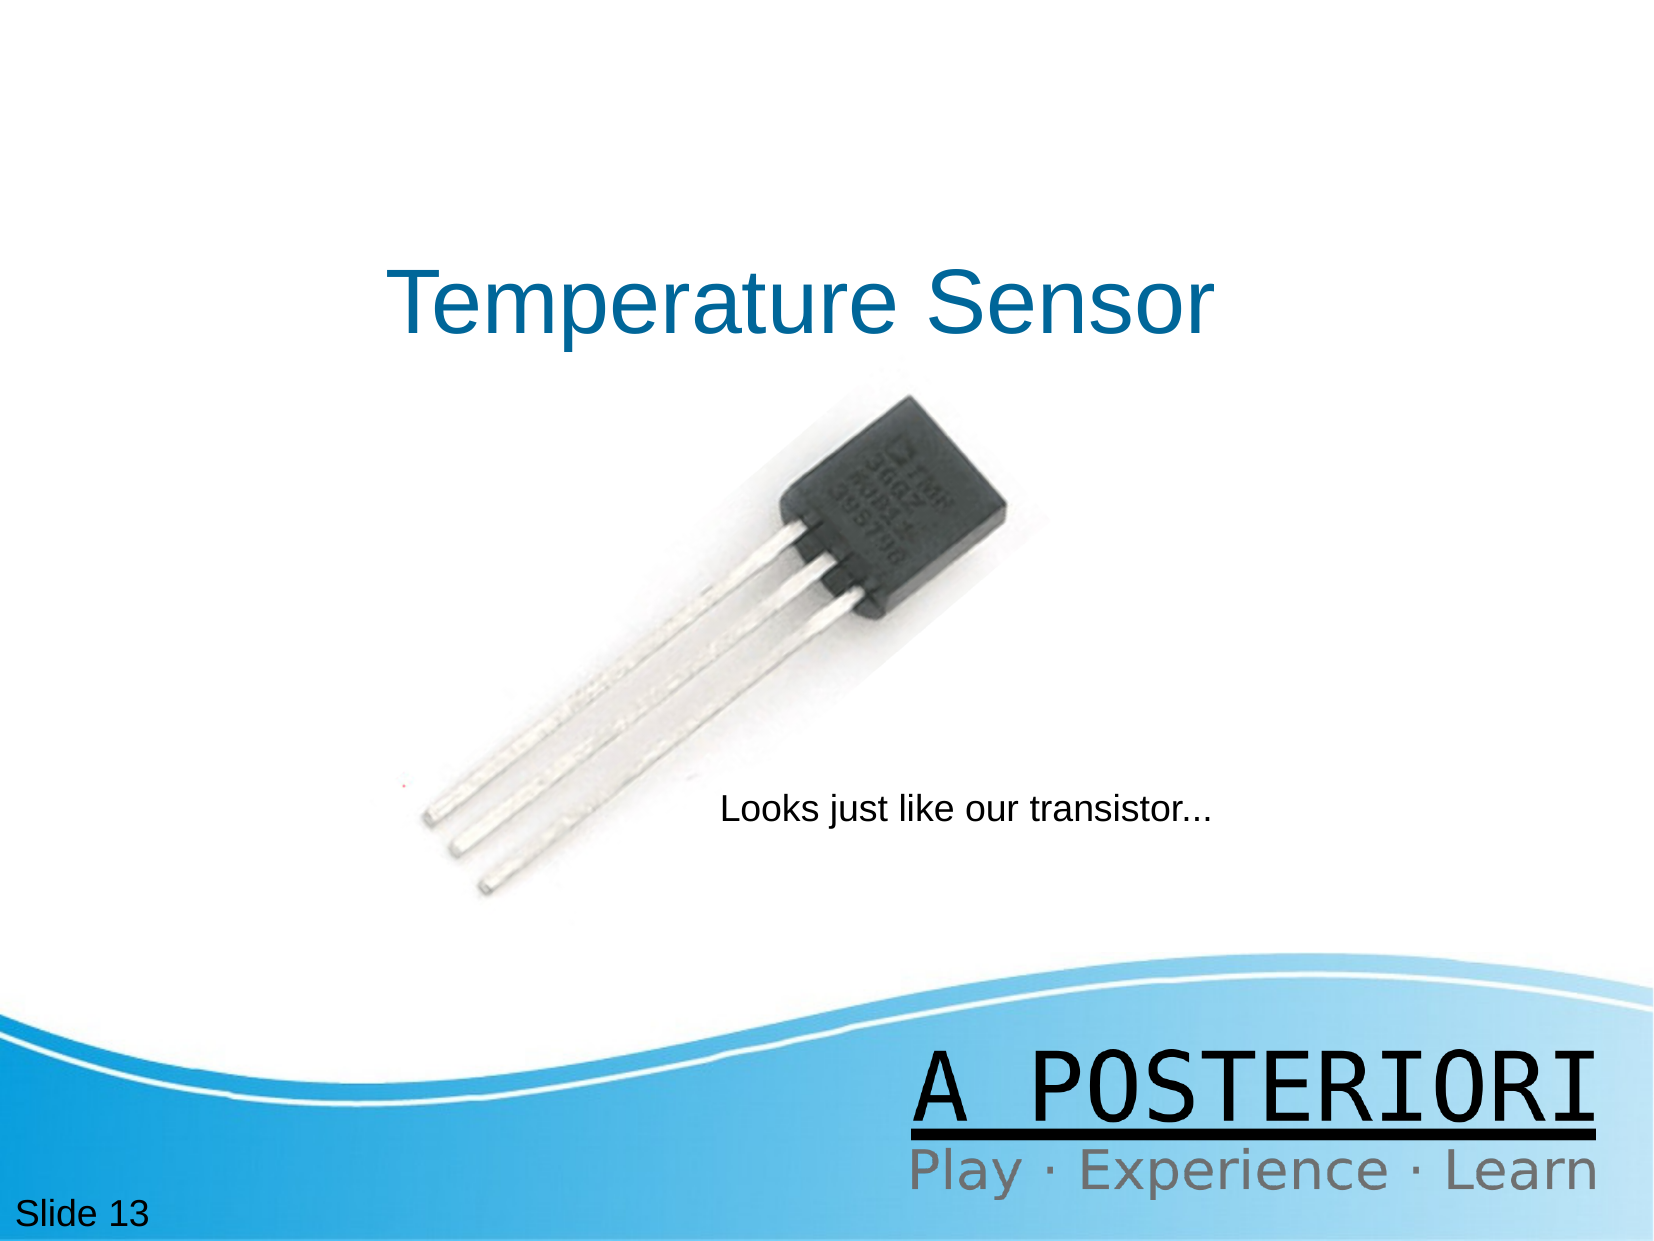

# Temperature Sensor
Looks just like our transistor...